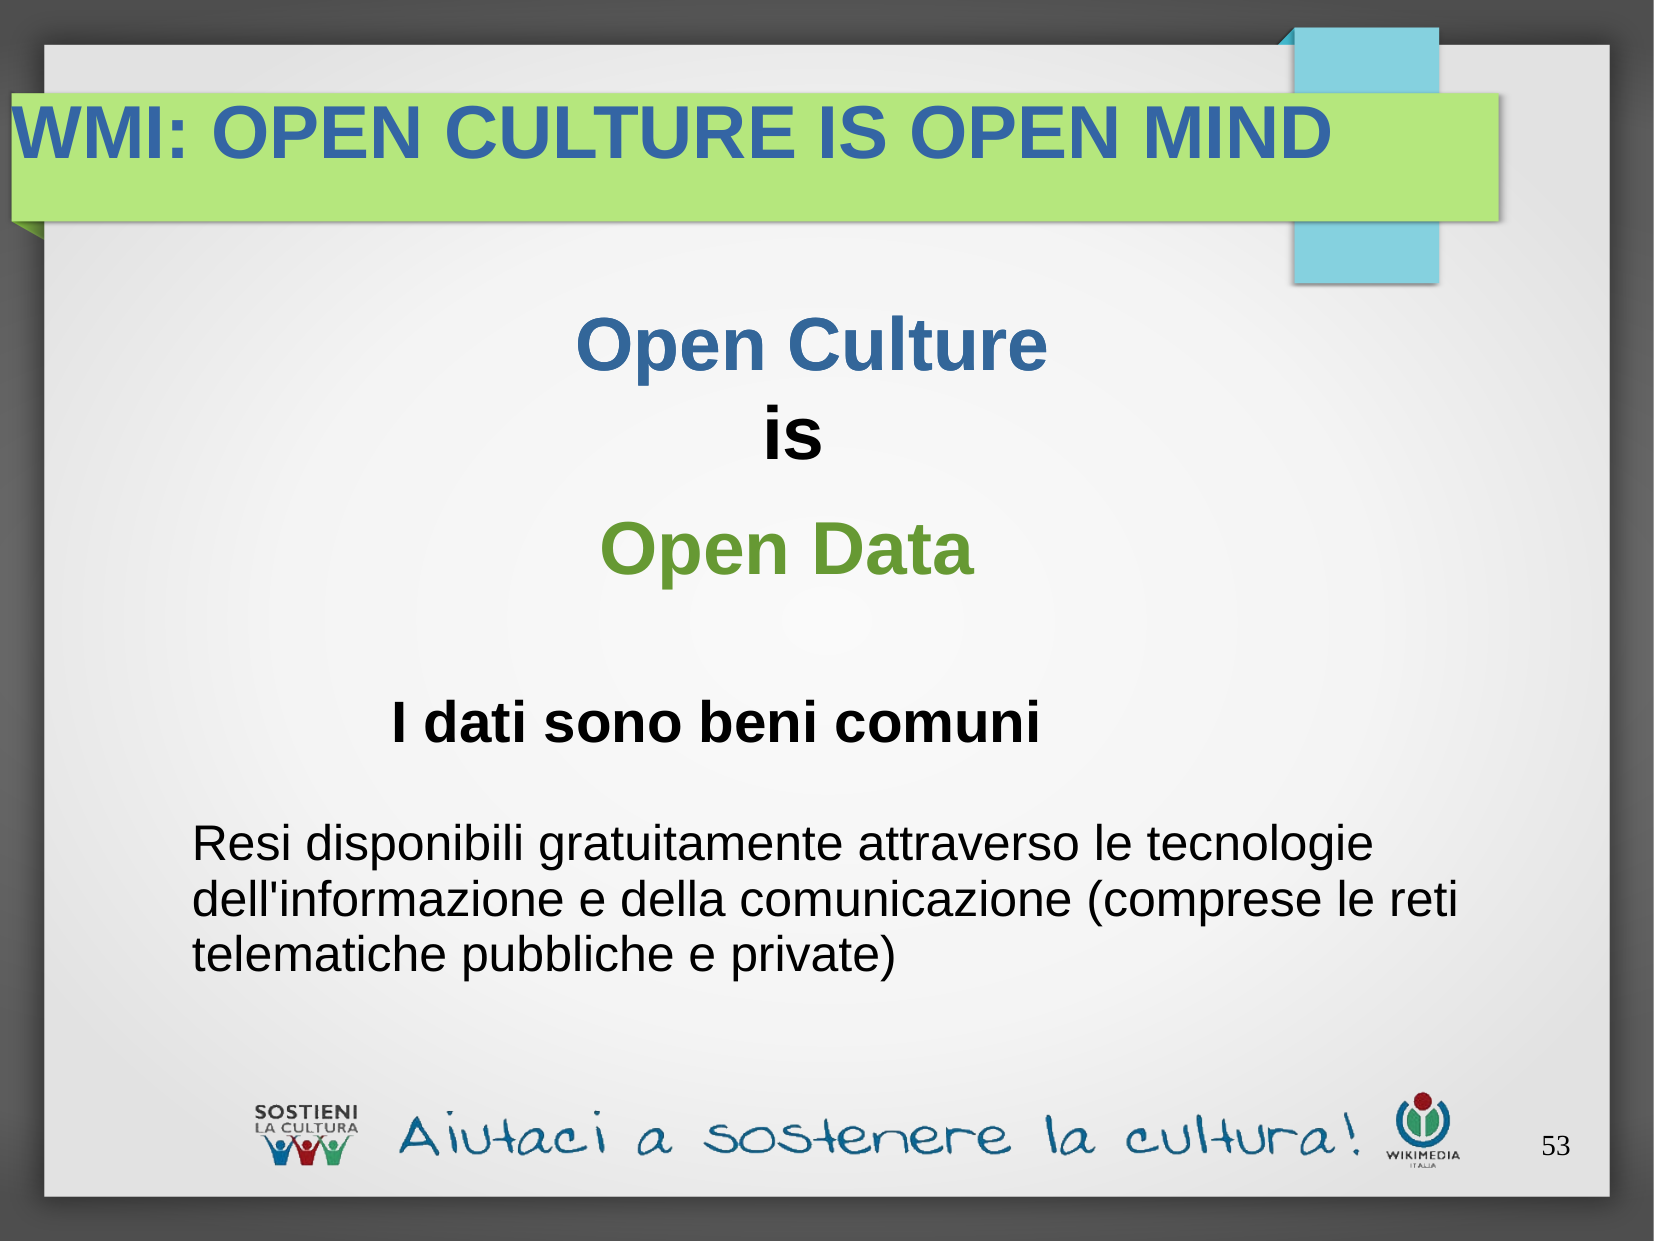

WMI: OPEN CULTURE IS OPEN MIND
Open Culture
Open Culture
is
Open Data
#
I dati sono beni comuni
Resi disponibili gratuitamente attraverso le tecnologie dell'informazione e della comunicazione (comprese le reti telematiche pubbliche e private)
53